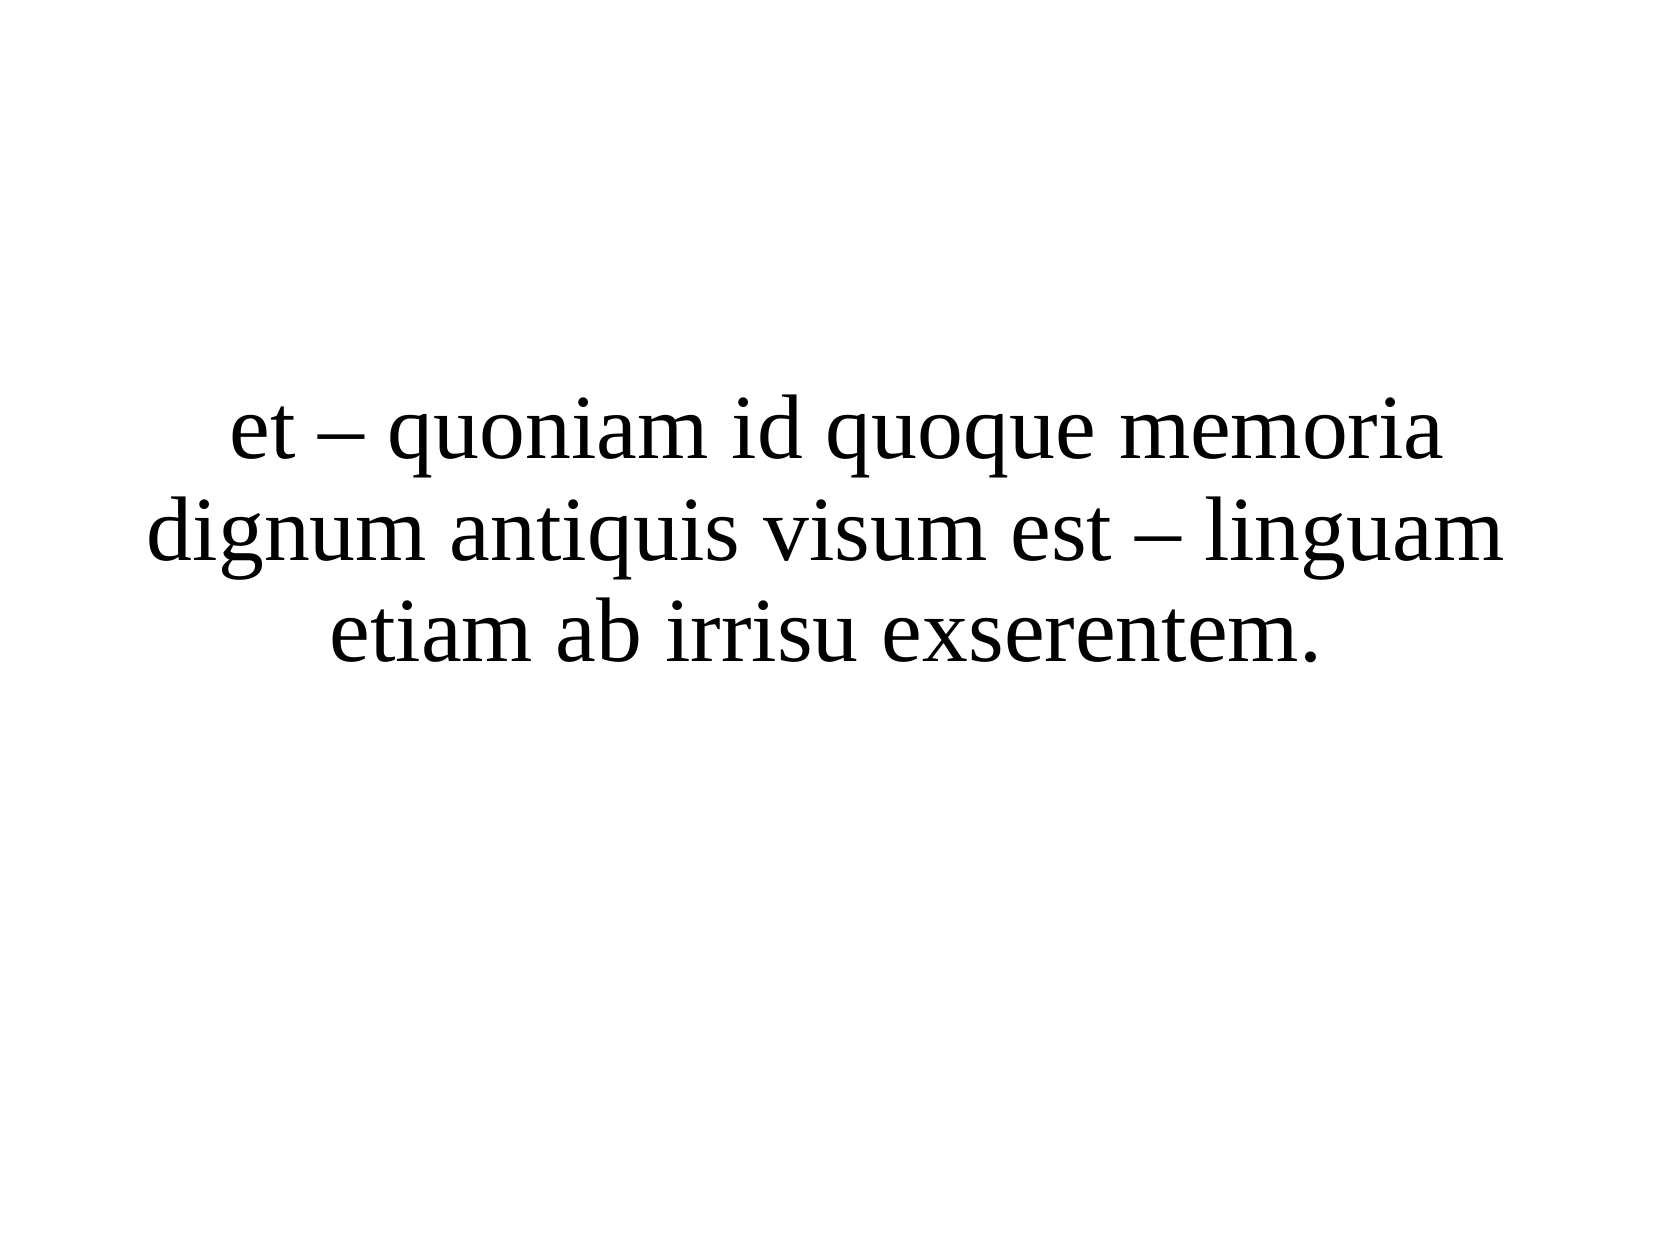

# et – quoniam id quoque memoria dignum antiquis visum est – linguam etiam ab irrisu exserentem.